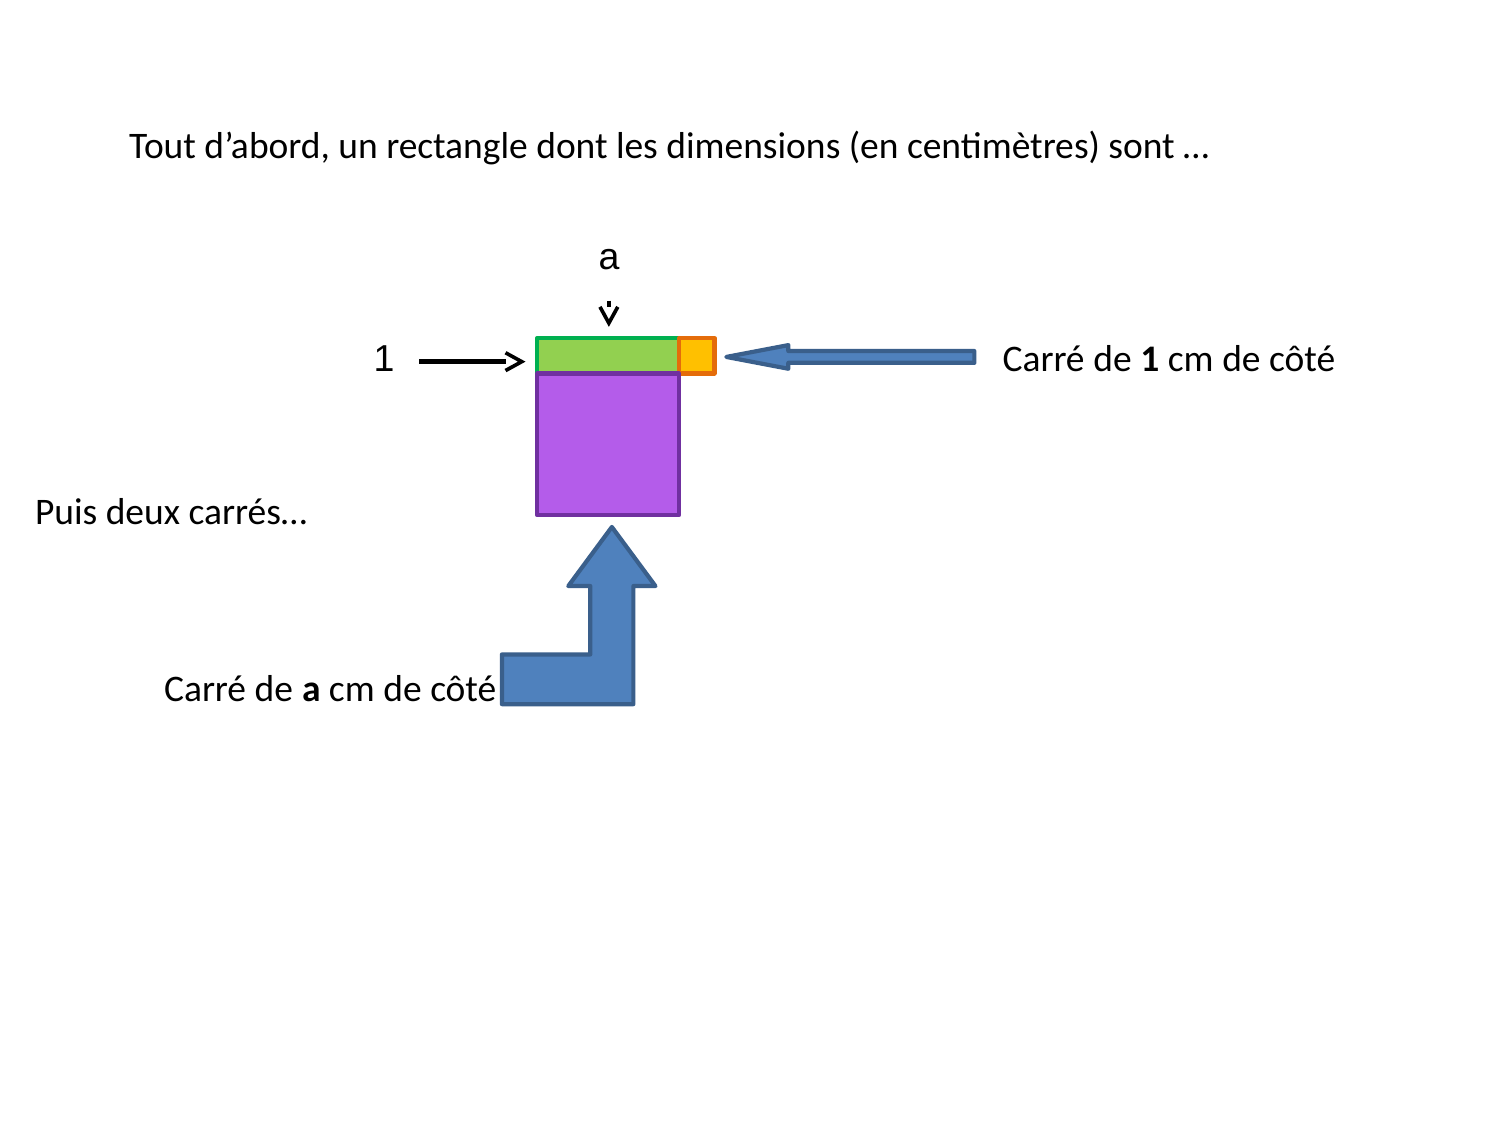

Tout d’abord, un rectangle dont les dimensions (en centimètres) sont …
a
1
Carré de 1 cm de côté
Puis deux carrés…
Carré de a cm de côté